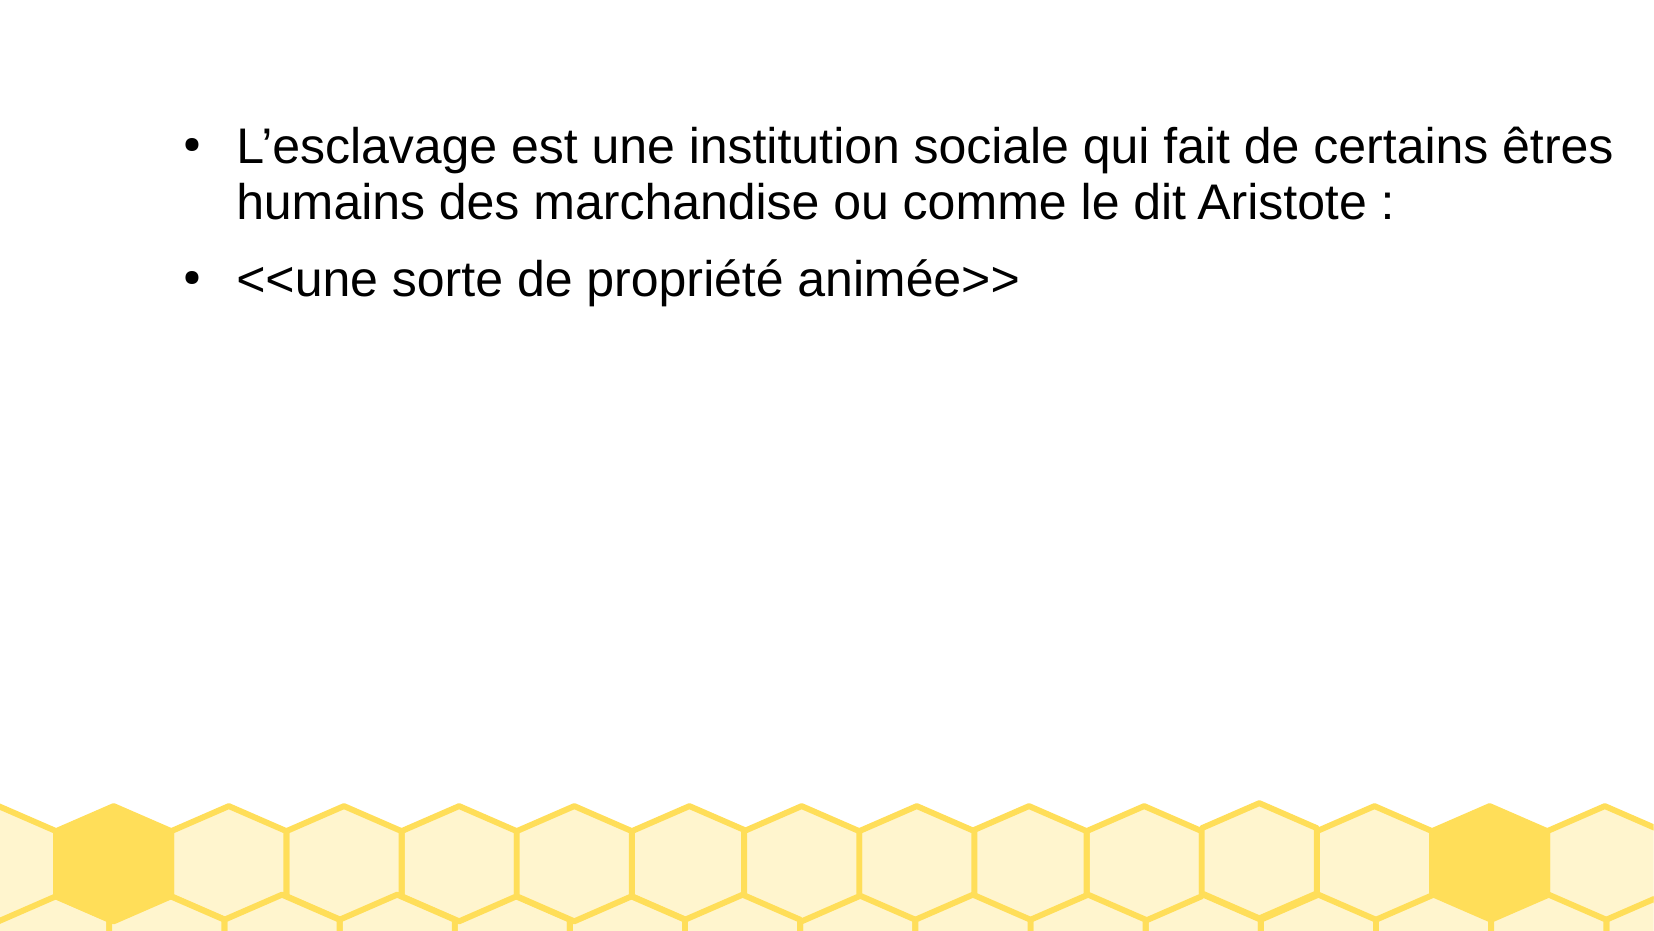

# L’esclavage est une institution sociale qui fait de certains êtres humains des marchandise ou comme le dit Aristote :
<<une sorte de propriété animée>>